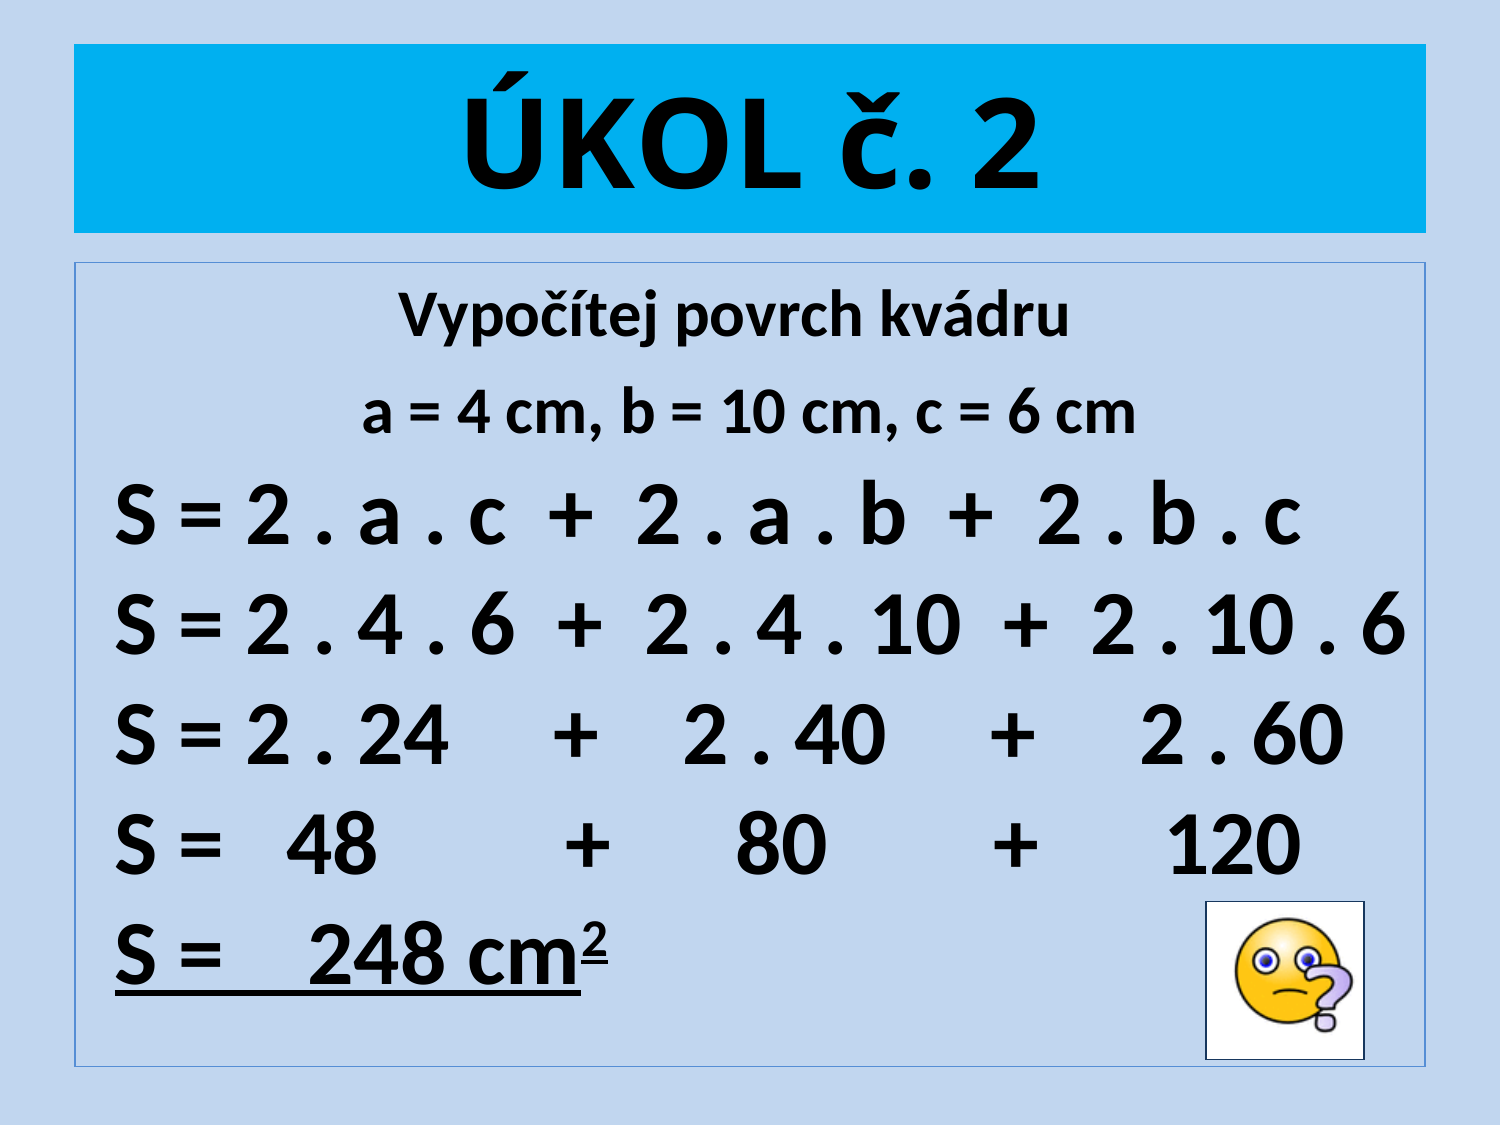

# ÚKOL č. 2
Vypočítej povrch kvádru
a = 4 cm, b = 10 cm, c = 6 cm
S = 2 . a . c + 2 . a . b + 2 . b . c
S = 2 . 4 . 6 + 2 . 4 . 10 + 2 . 10 . 6
S = 2 . 24 + 2 . 40 + 2 . 60
S = 48 + 80 + 120
S = 248 cm2